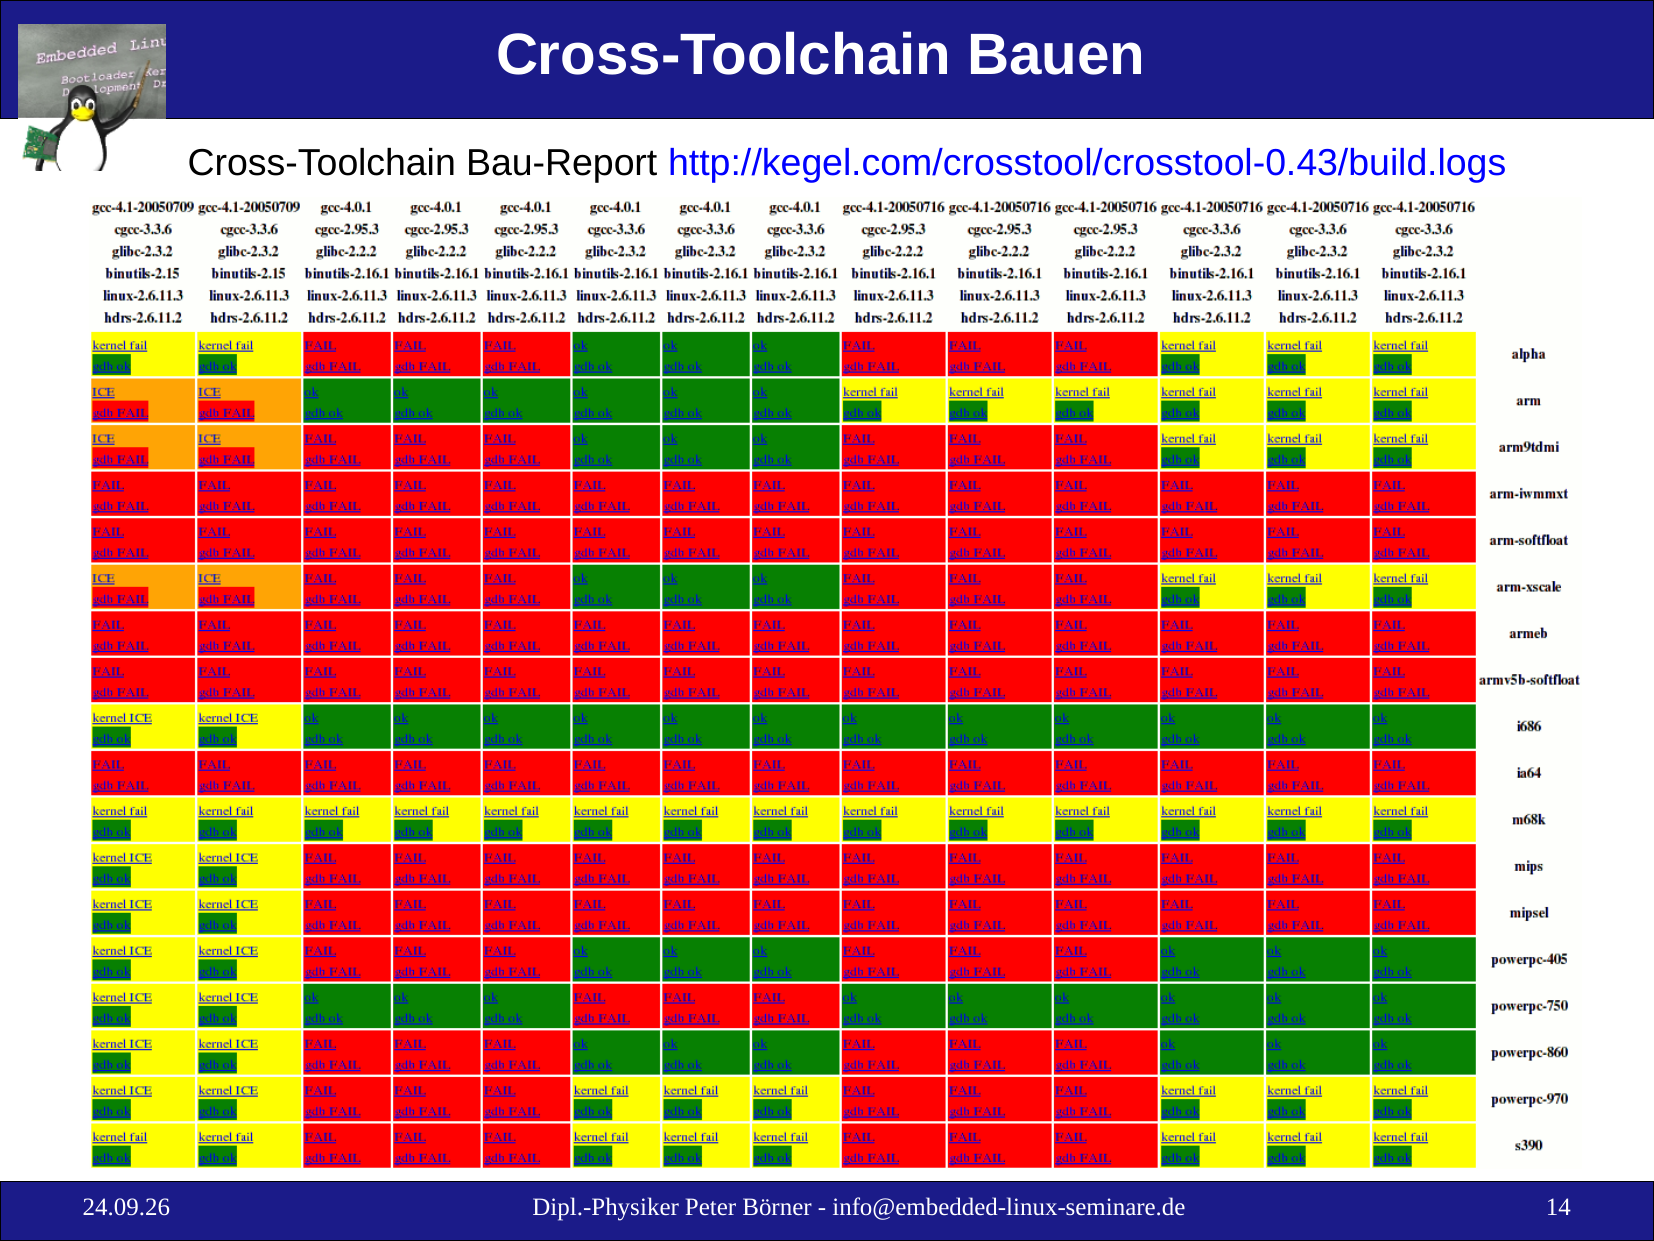

# Cross-Toolchain Bauen
Cross-Toolchain Bau-Report http://kegel.com/crosstool/crosstool-0.43/build.logs
 Dipl.-Physiker Peter Börner - info@embedded-linux-seminare.de
14